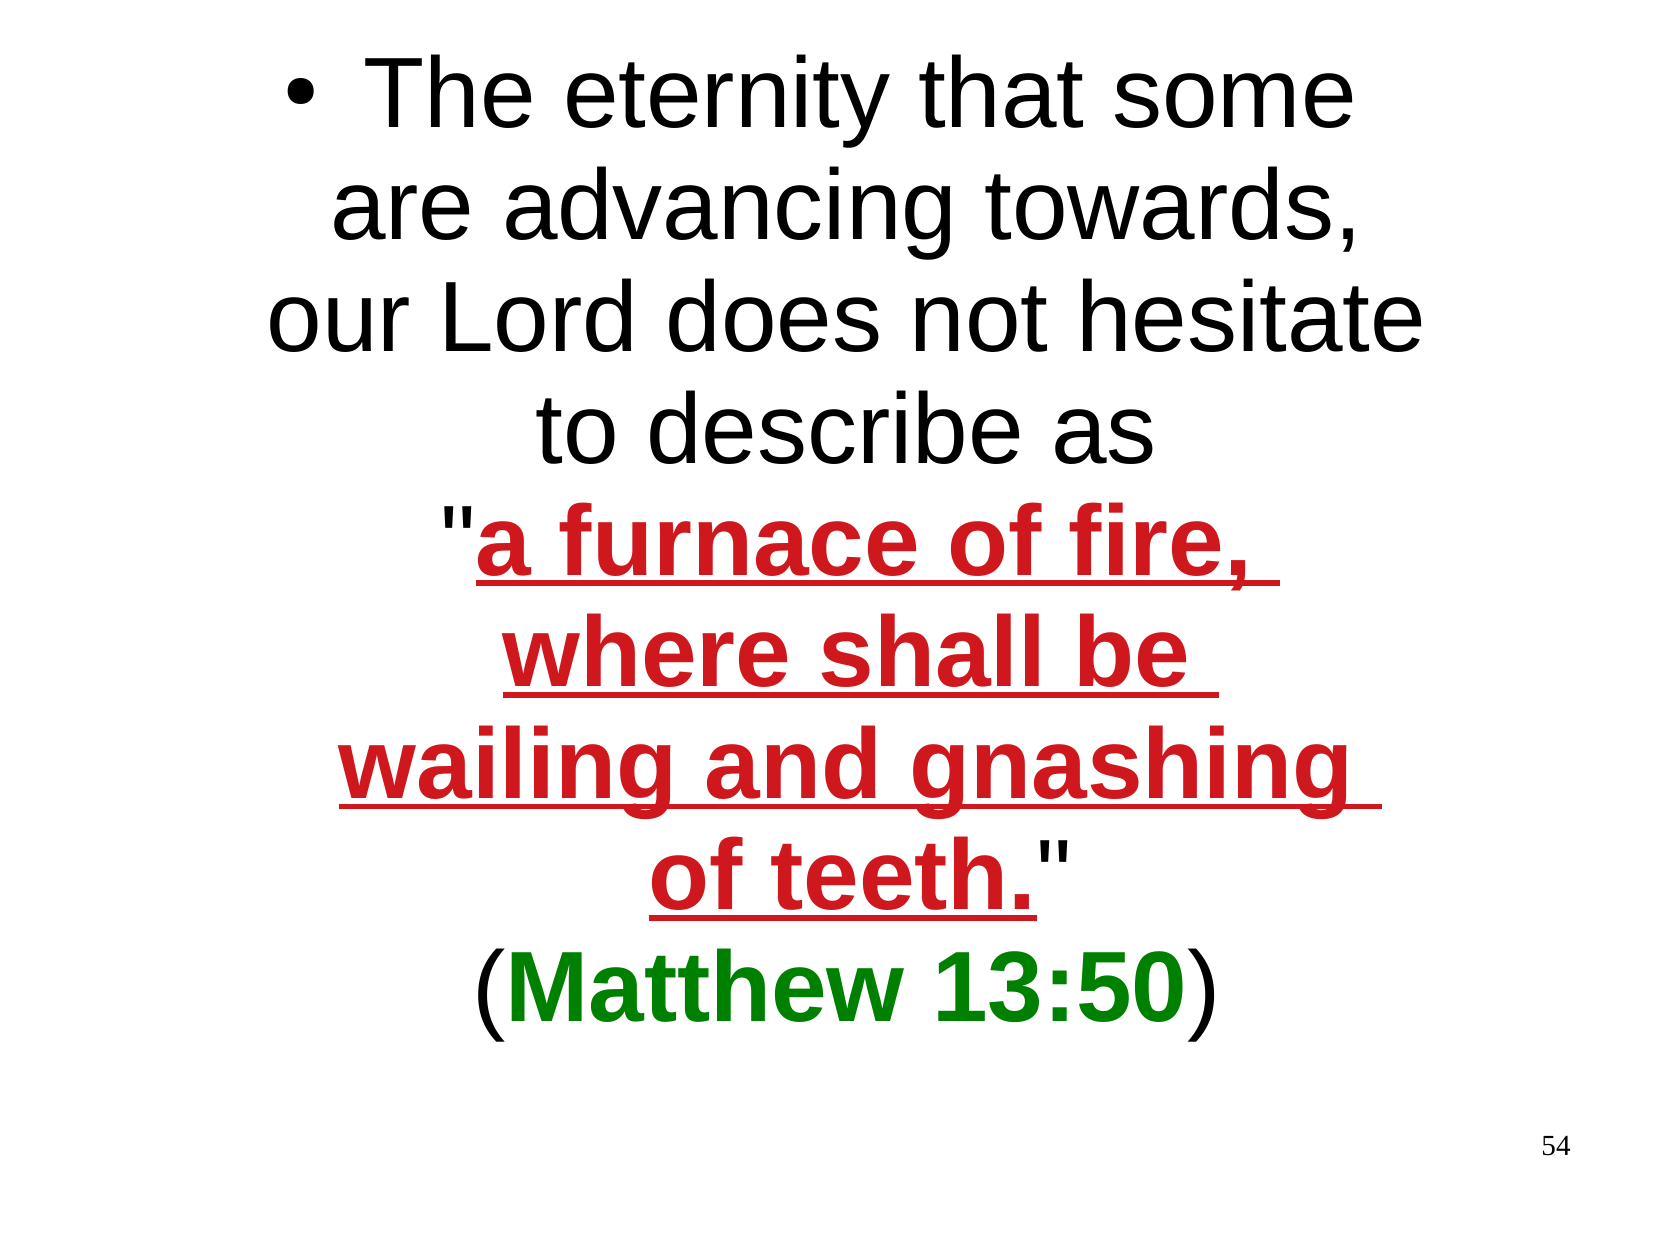

# The eternity that some are advancing towards, our Lord does not hesitate to describe as "a furnace of fire, where shall be wailing and gnashing of teeth." (Matthew 13:50)
54